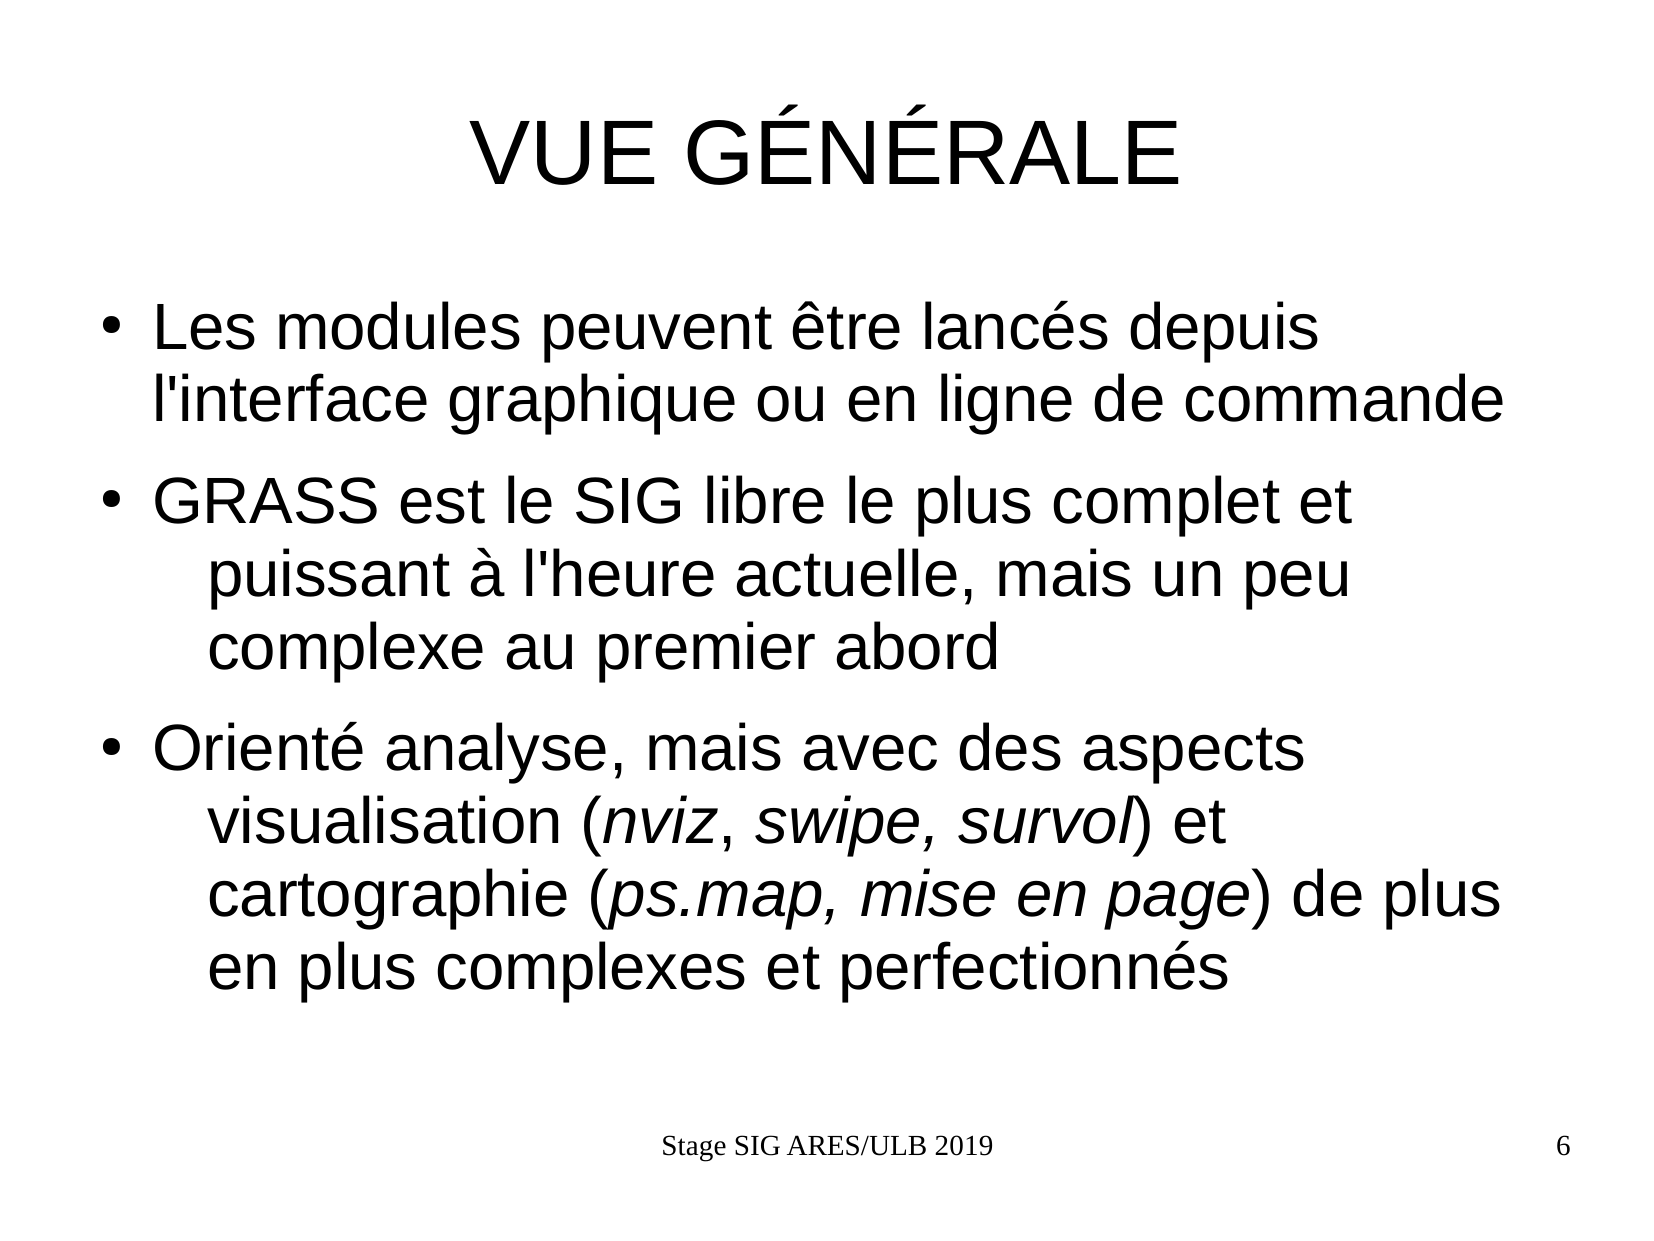

# VUE GÉNÉRALE
Les modules peuvent être lancés depuis l'interface graphique ou en ligne de commande
GRASS est le SIG libre le plus complet et puissant à l'heure actuelle, mais un peu complexe au premier abord
Orienté analyse, mais avec des aspects visualisation (nviz, swipe, survol) et cartographie (ps.map, mise en page) de plus en plus complexes et perfectionnés
Stage SIG ARES/ULB 2019
6